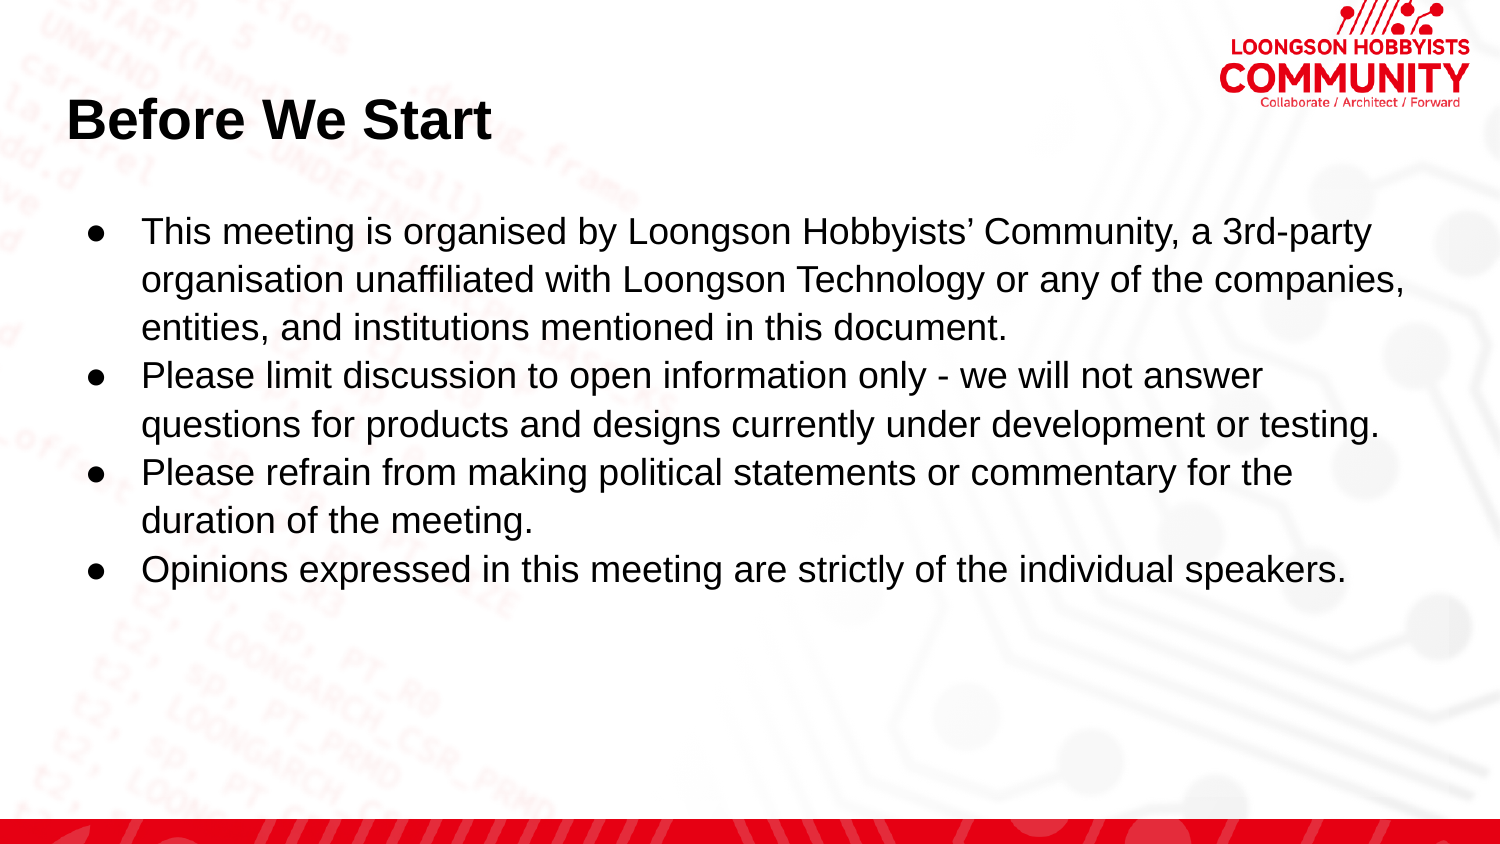

# Before We Start
This meeting is organised by Loongson Hobbyists’ Community, a 3rd-party organisation unaffiliated with Loongson Technology or any of the companies, entities, and institutions mentioned in this document.
Please limit discussion to open information only - we will not answer questions for products and designs currently under development or testing.
Please refrain from making political statements or commentary for the duration of the meeting.
Opinions expressed in this meeting are strictly of the individual speakers.